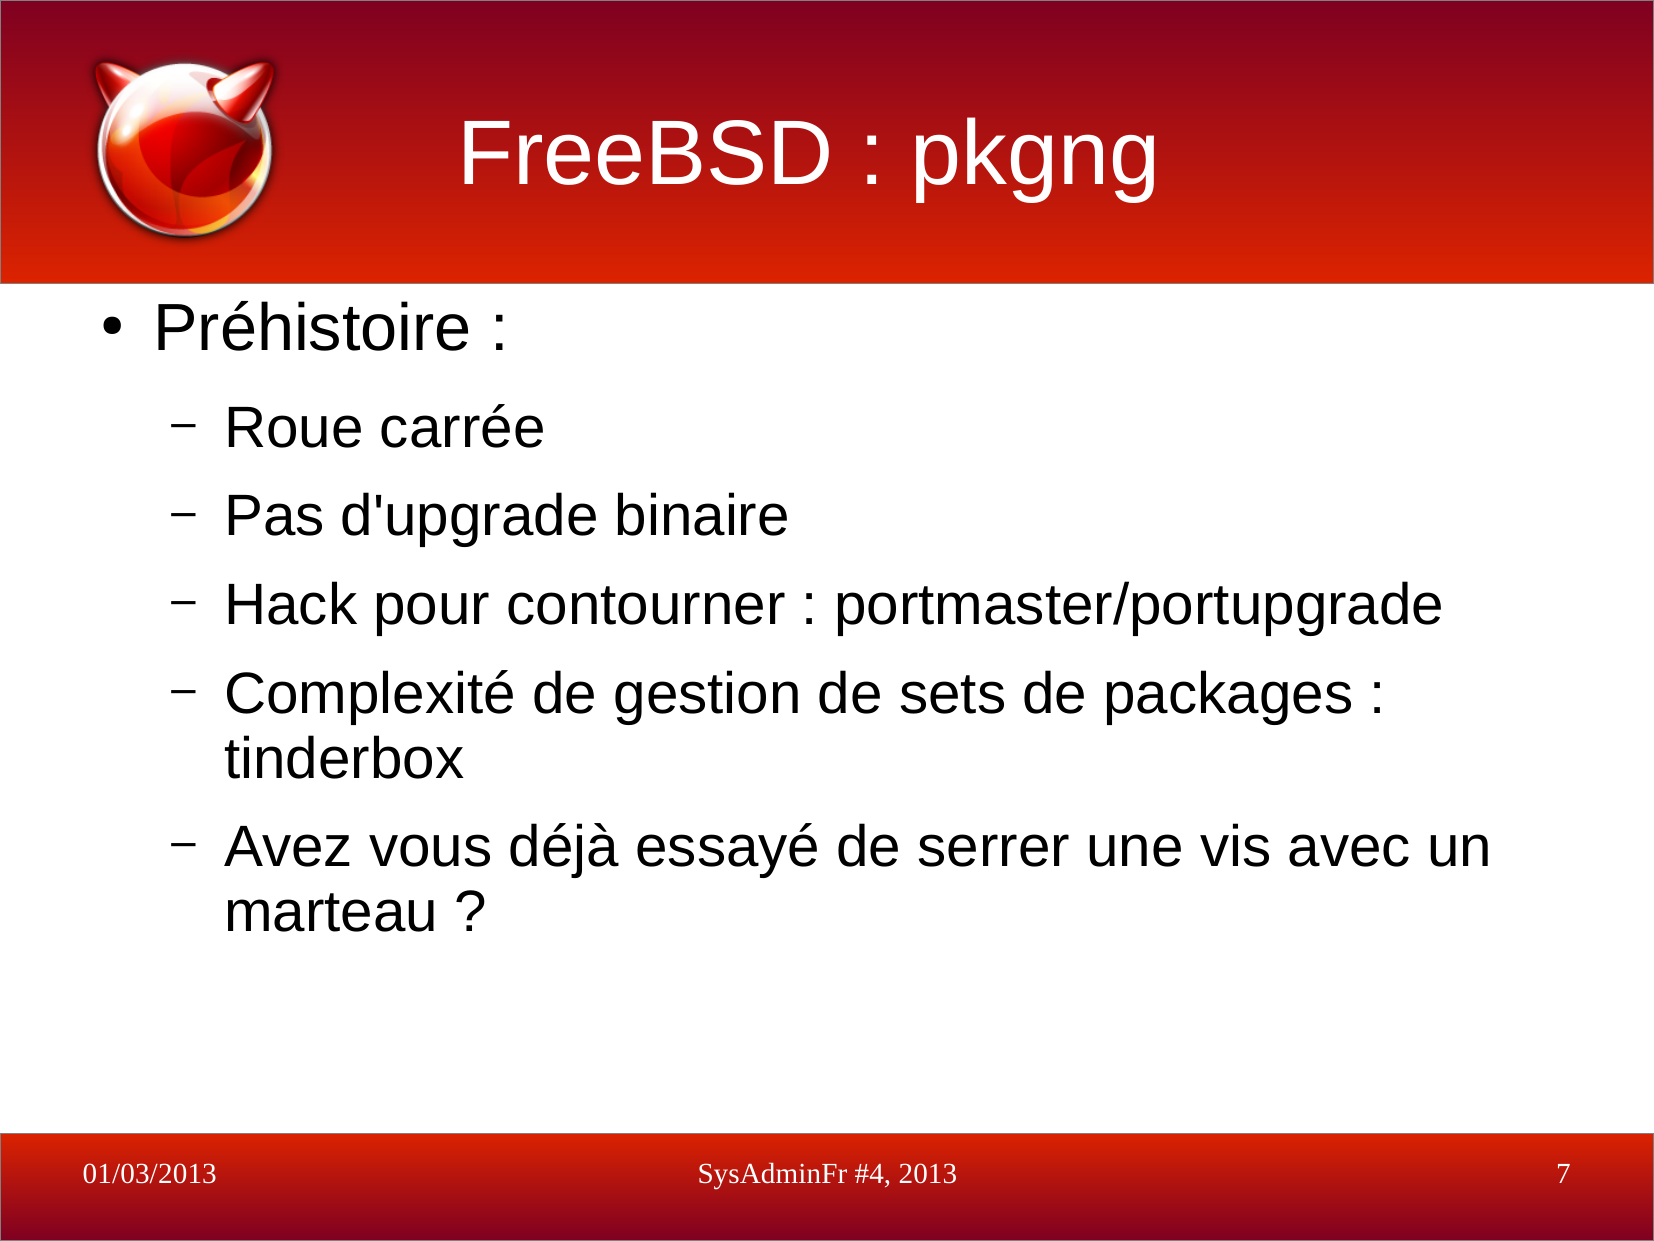

# FreeBSD : pkgng
Préhistoire :
Roue carrée
Pas d'upgrade binaire
Hack pour contourner : portmaster/portupgrade
Complexité de gestion de sets de packages : tinderbox
Avez vous déjà essayé de serrer une vis avec un marteau ?
01/03/2013
SysAdminFr #4, 2013
7